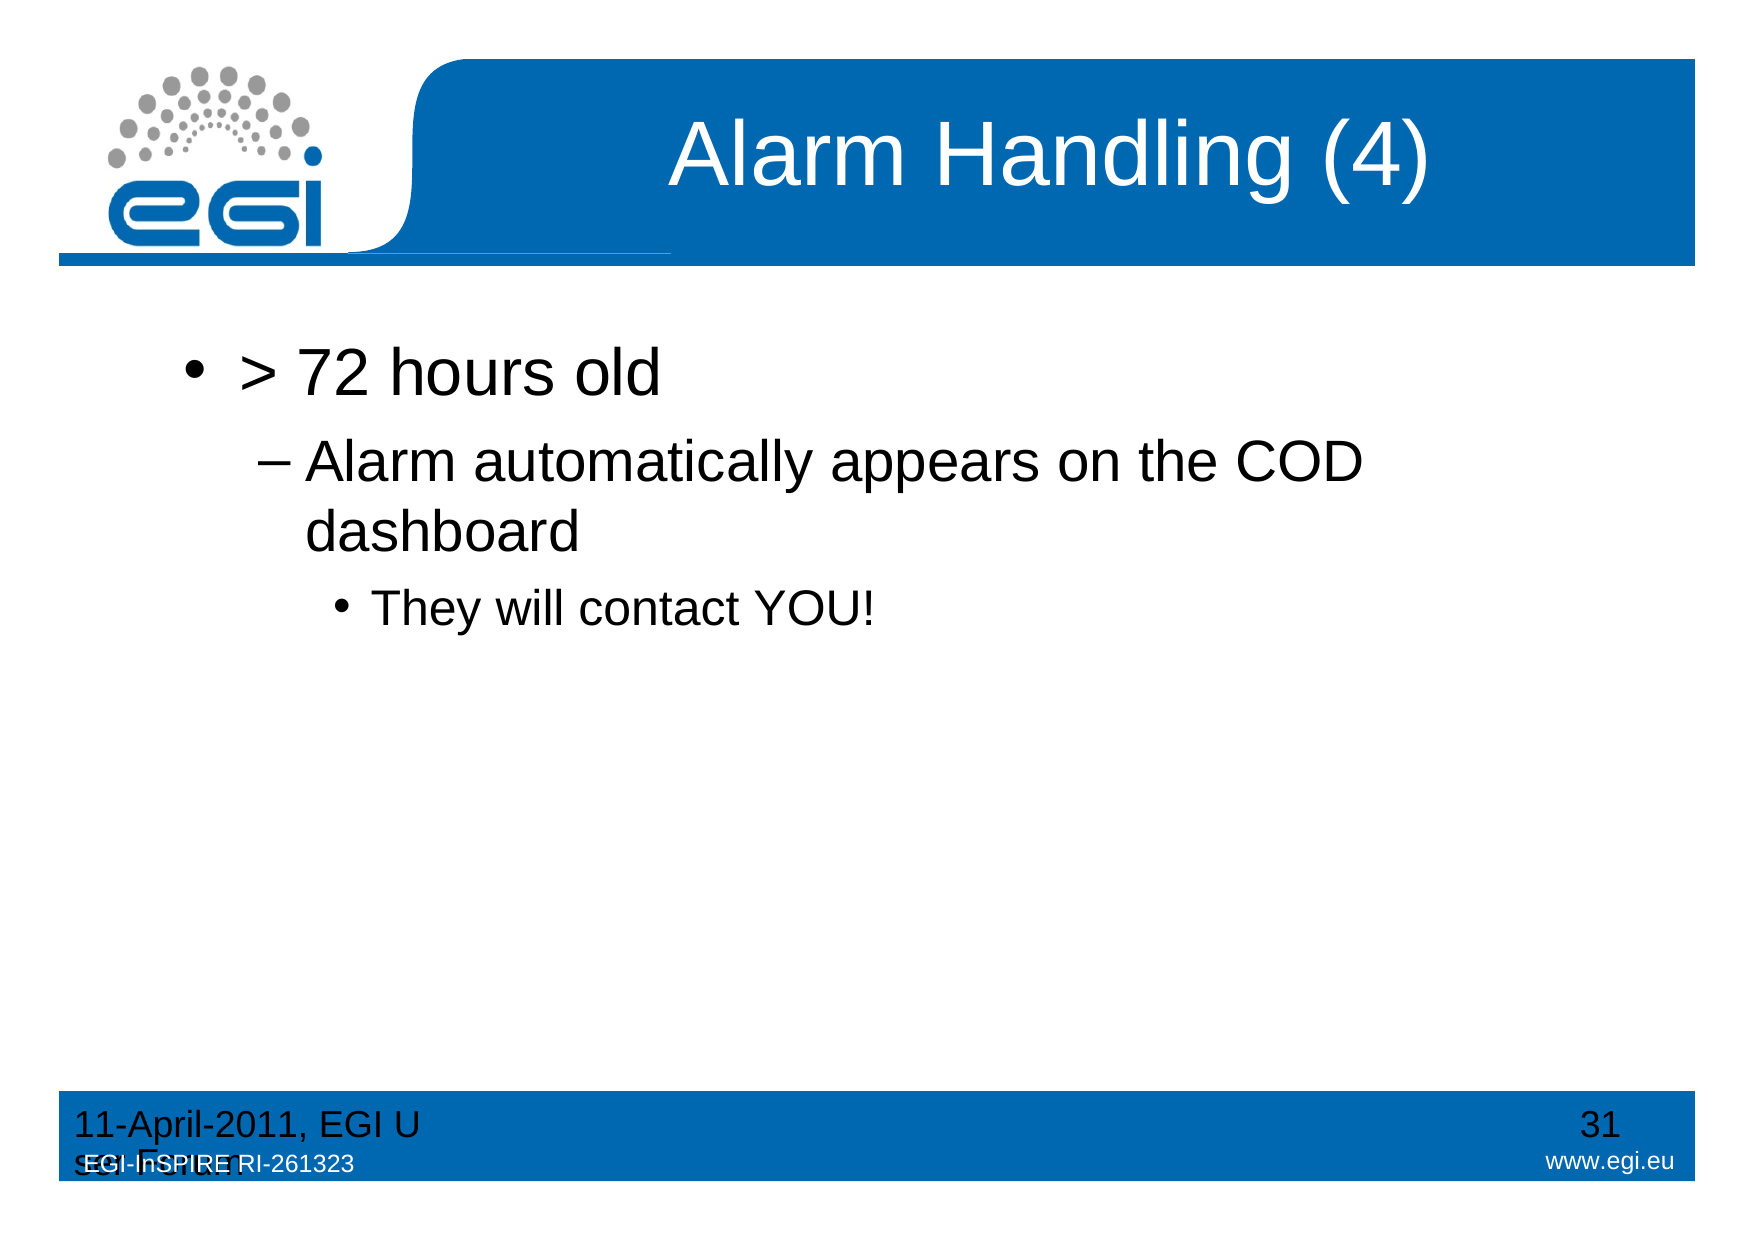

# Alarm Handling (4)
> 72 hours old
Alarm automatically appears on the COD dashboard
They will contact YOU!
11-April-2011, EGI User Forum
31
Training Guide